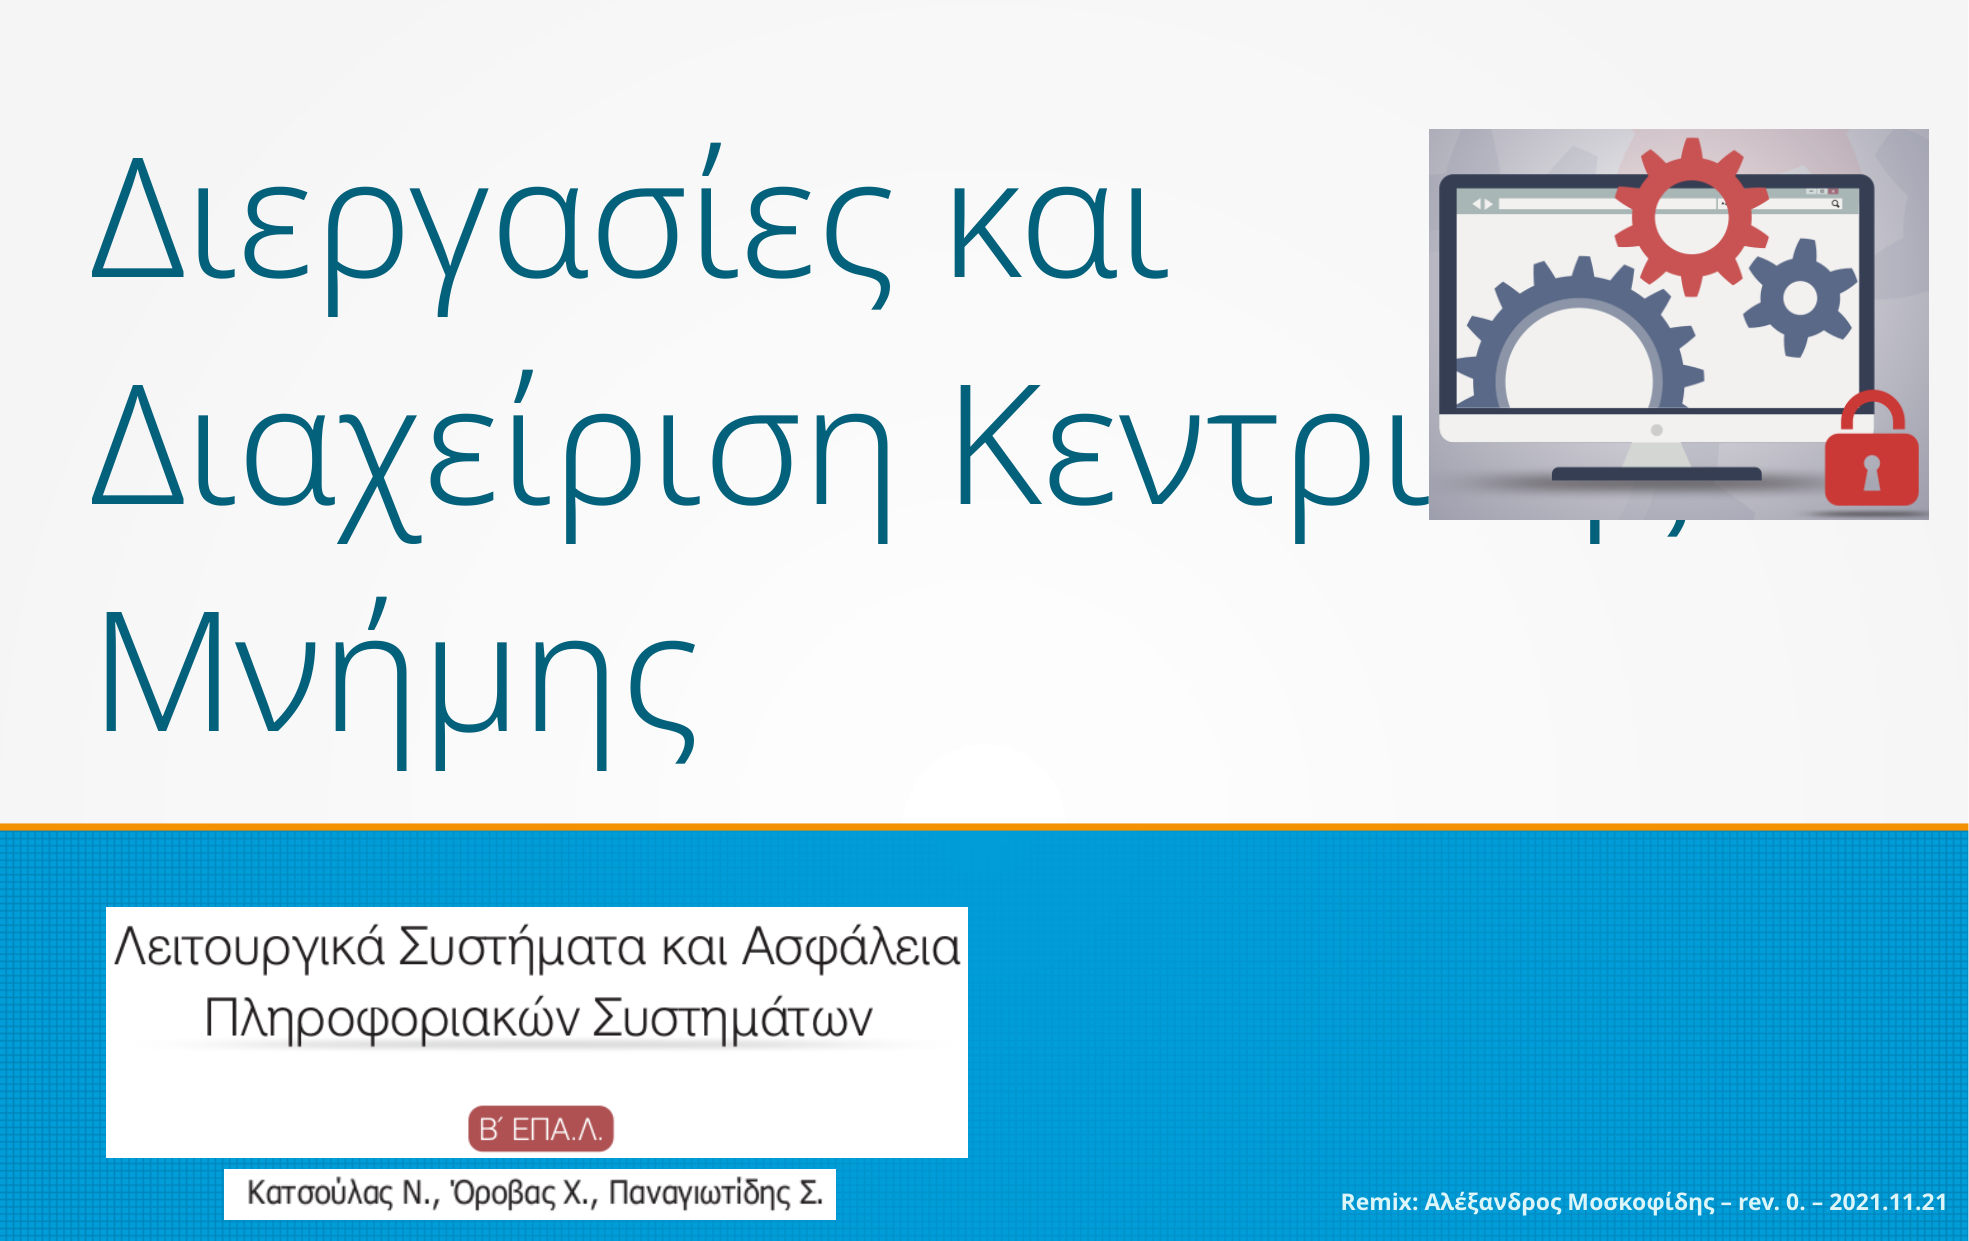

# Διεργασίες και Διαχείριση Κεντρικής Μνήμης
Remix: Αλέξανδρος Μοσκοφίδης – rev. 0. – 2021.11.21